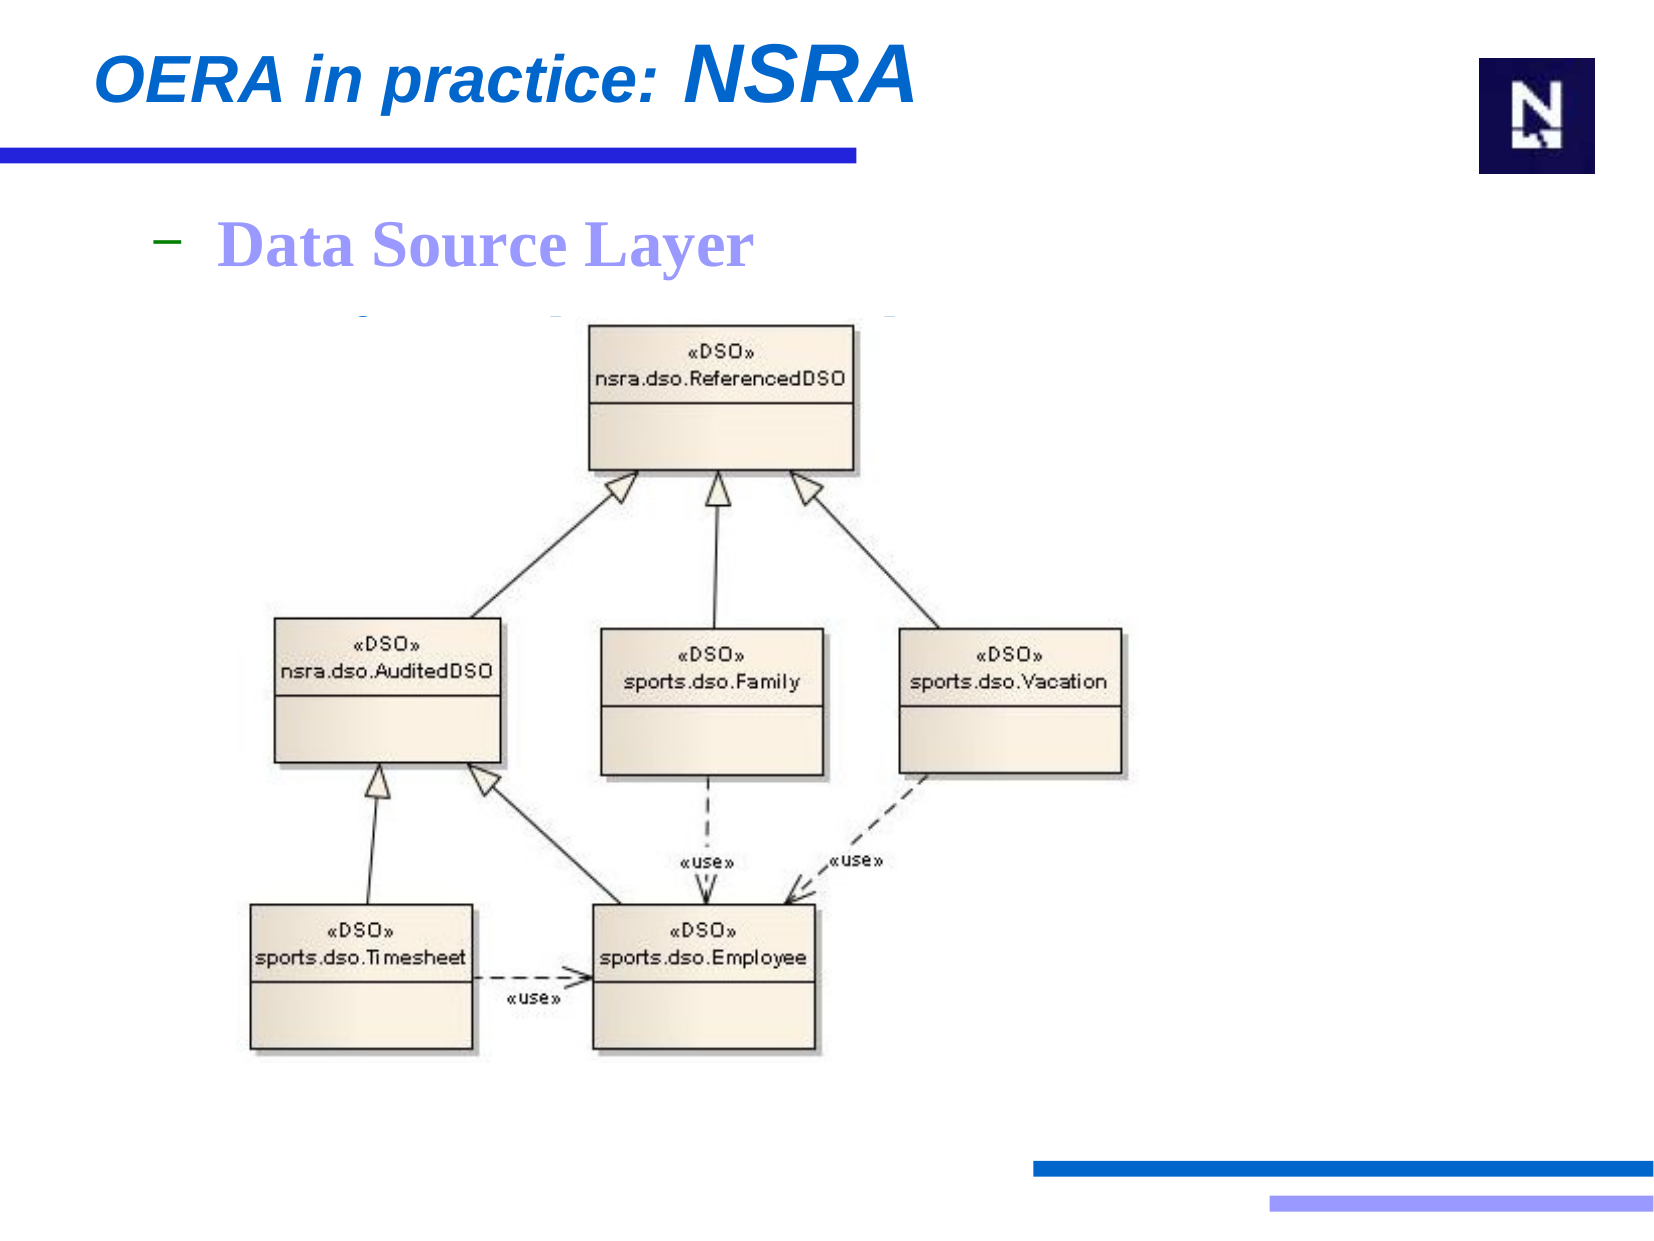

# OERA in practice: NSRA
 Data Source Layer
Referential integrity rules
Filling logic
Saving logic
Compatibility & migration